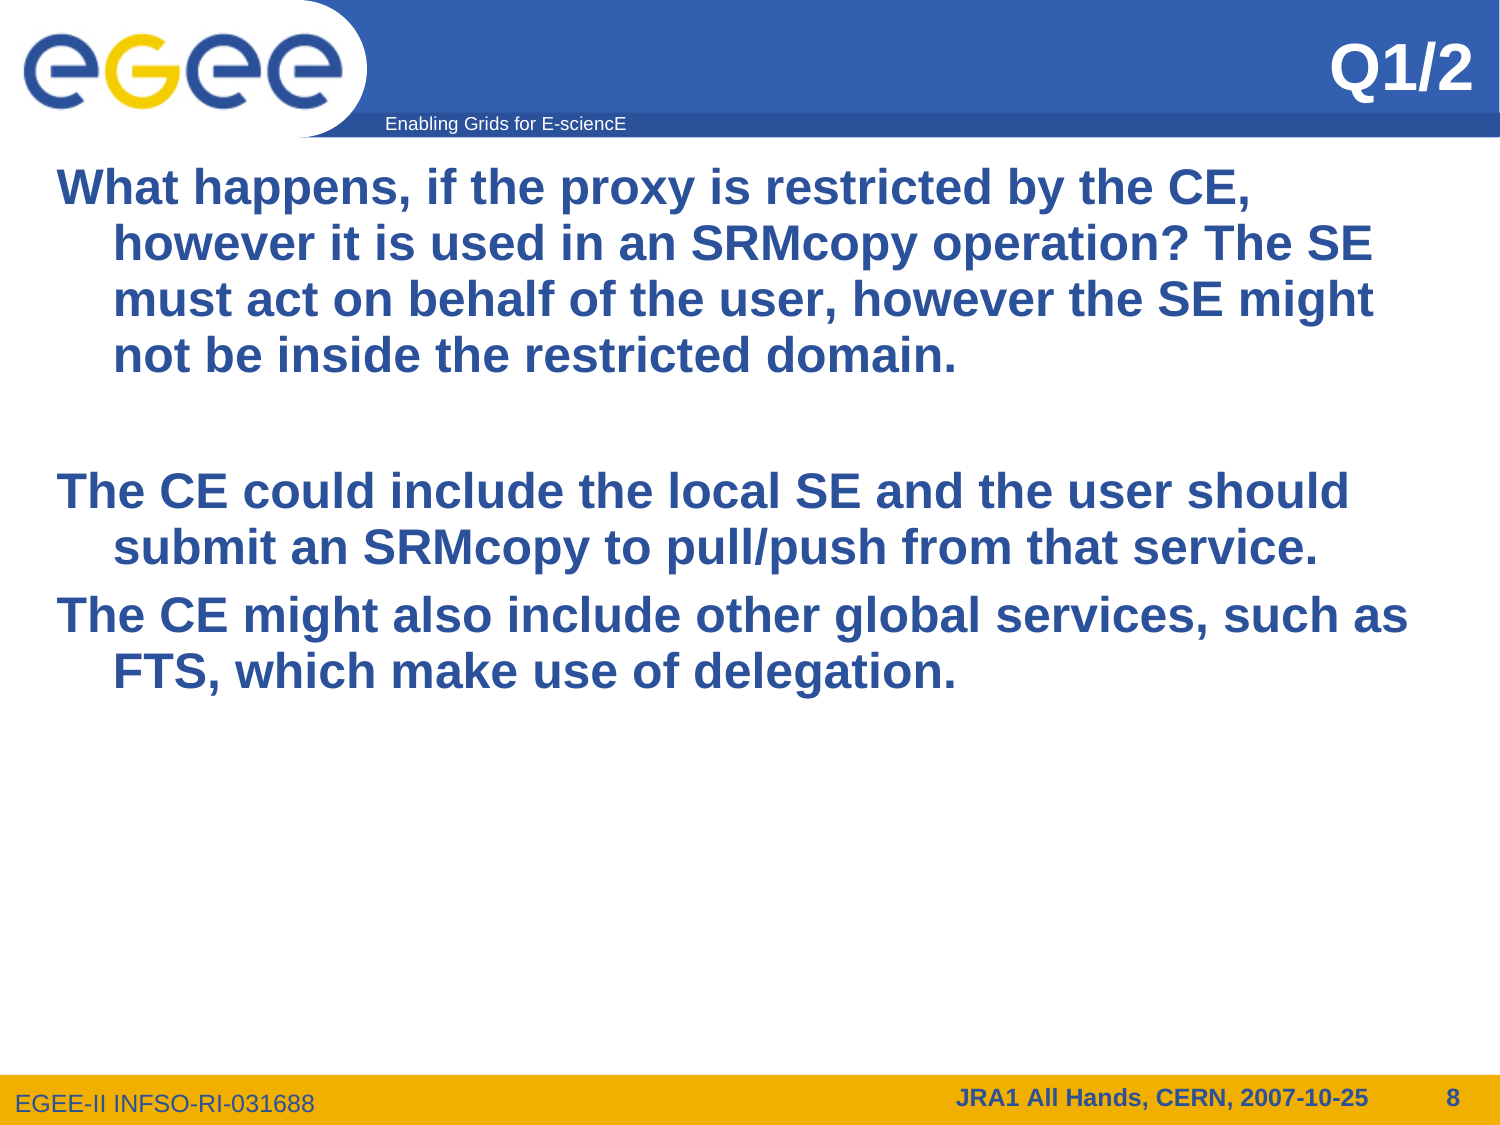

# Q1/2
What happens, if the proxy is restricted by the CE, however it is used in an SRMcopy operation? The SE must act on behalf of the user, however the SE might not be inside the restricted domain.
The CE could include the local SE and the user should submit an SRMcopy to pull/push from that service.
The CE might also include other global services, such as FTS, which make use of delegation.
JRA1 All Hands, CERN, 2007-10-25
8